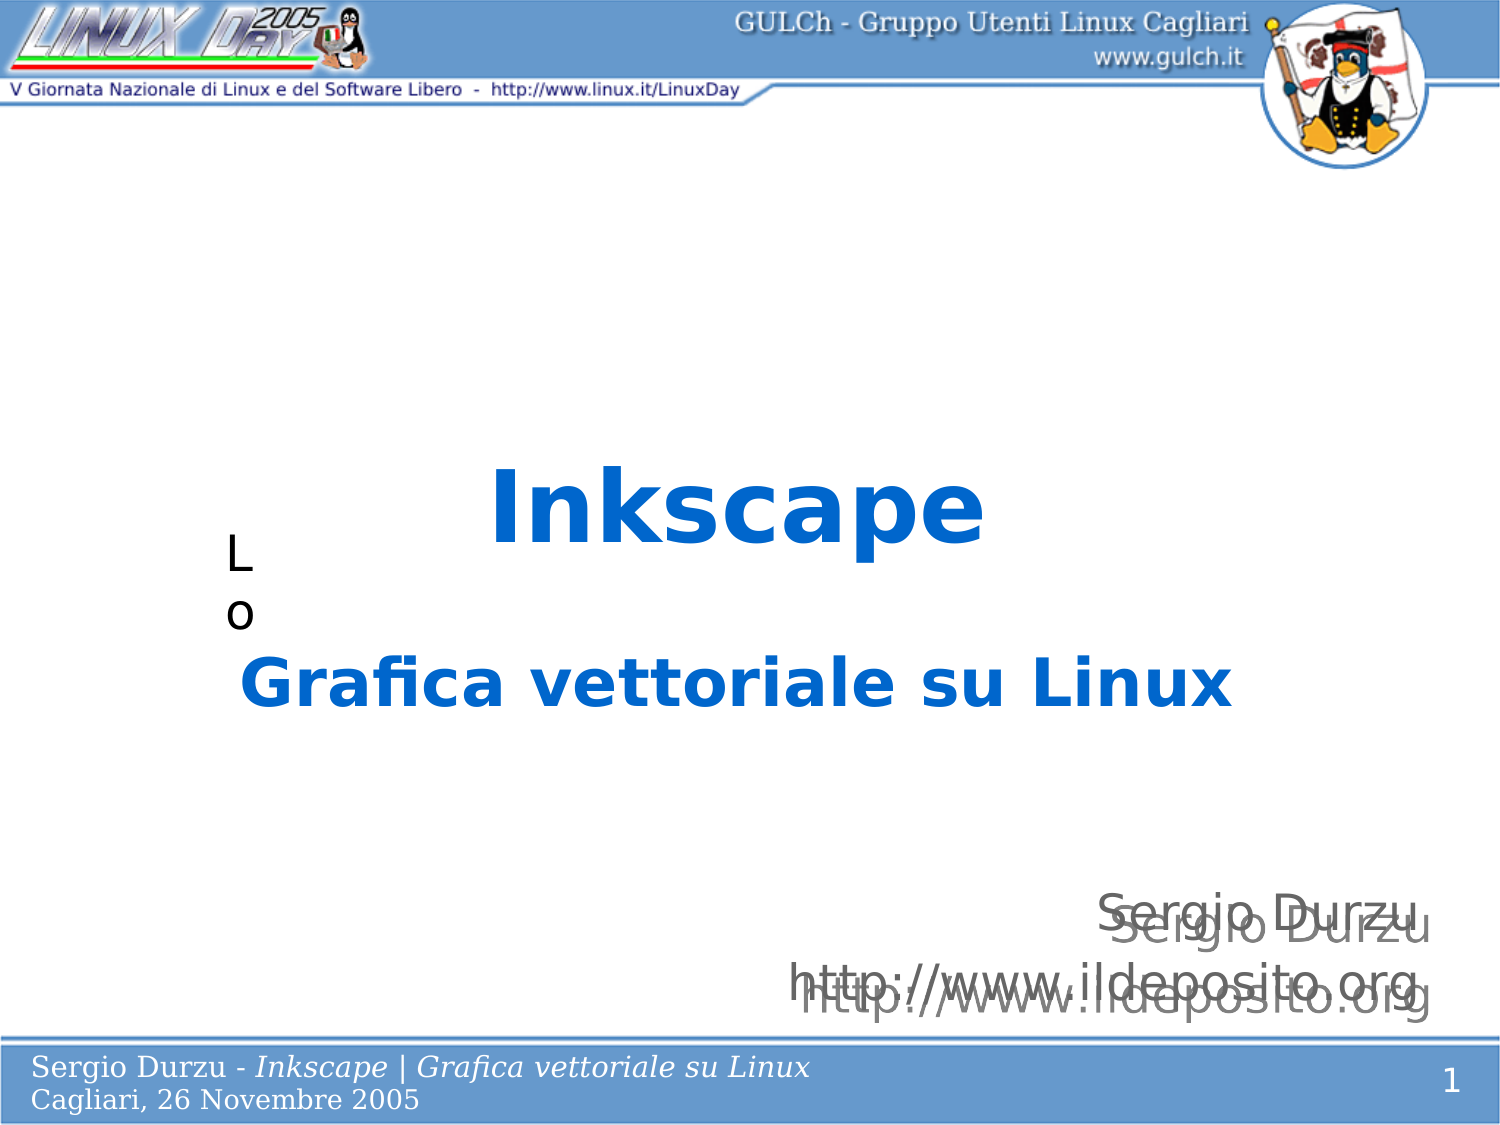

Inkscape
Grafica vettoriale su Linux
Lo
Sergio Durzu
http://www.ildeposito.org